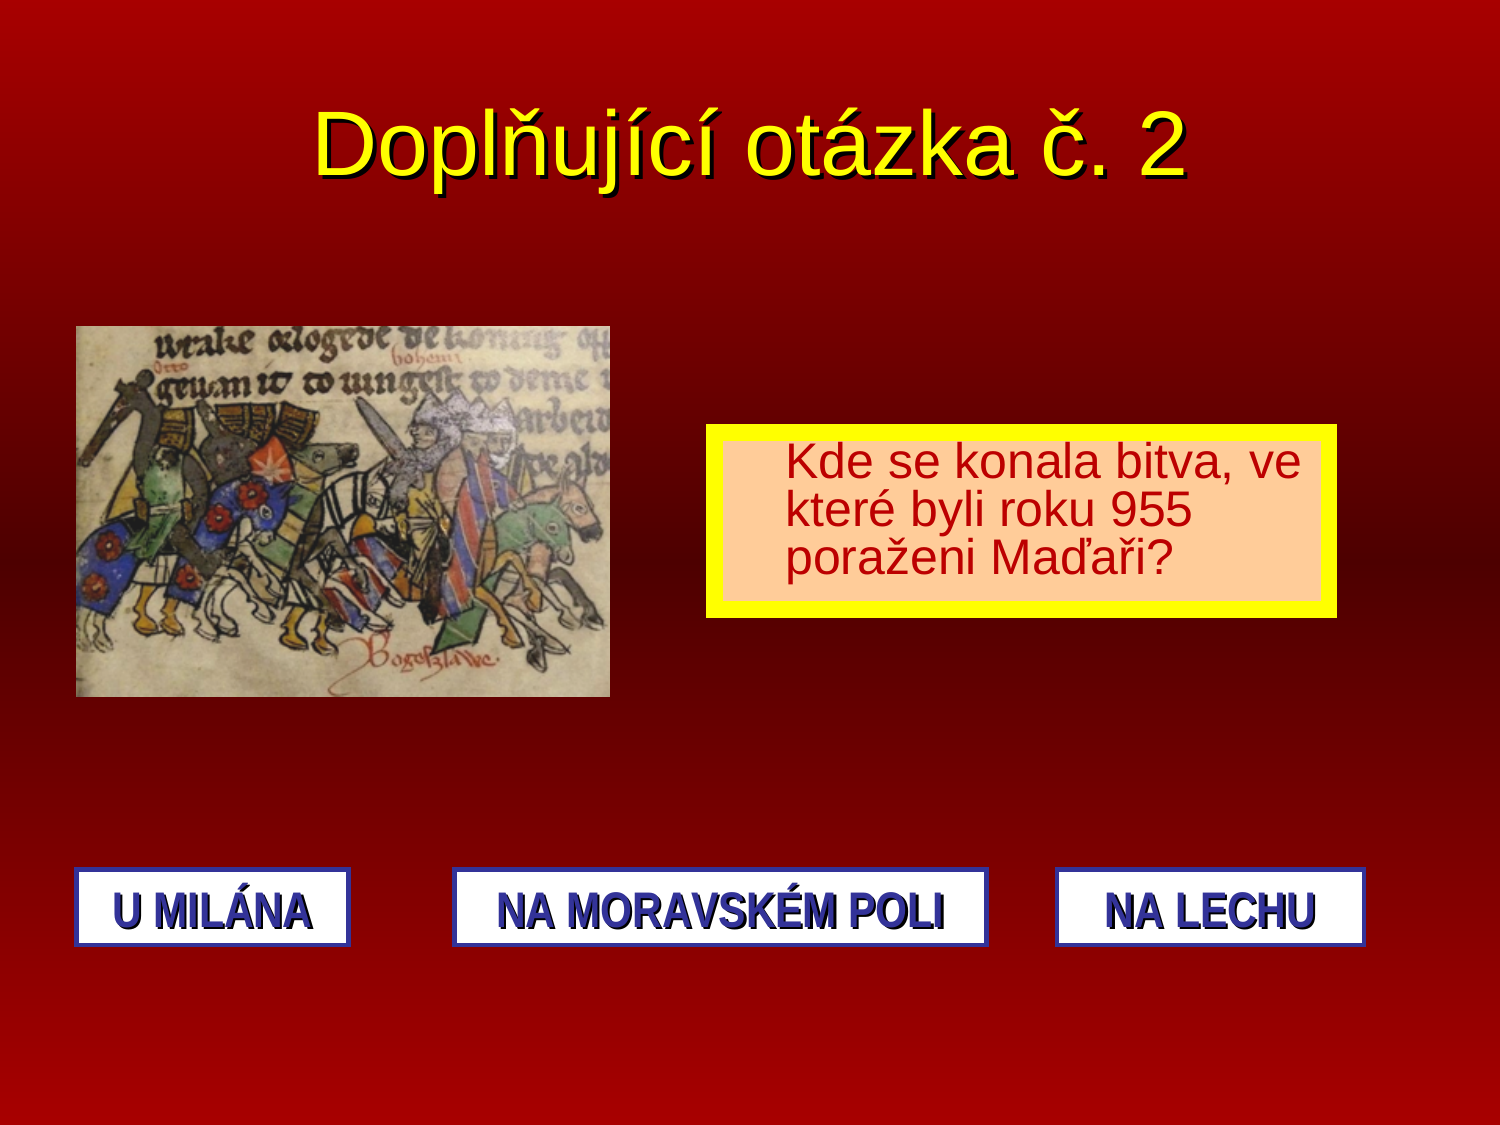

# Doplňující otázka č. 2
	Kde se konala bitva, ve které byli roku 955 poraženi Maďaři?
U MILÁNA
NA MORAVSKÉM POLI
NA LECHU